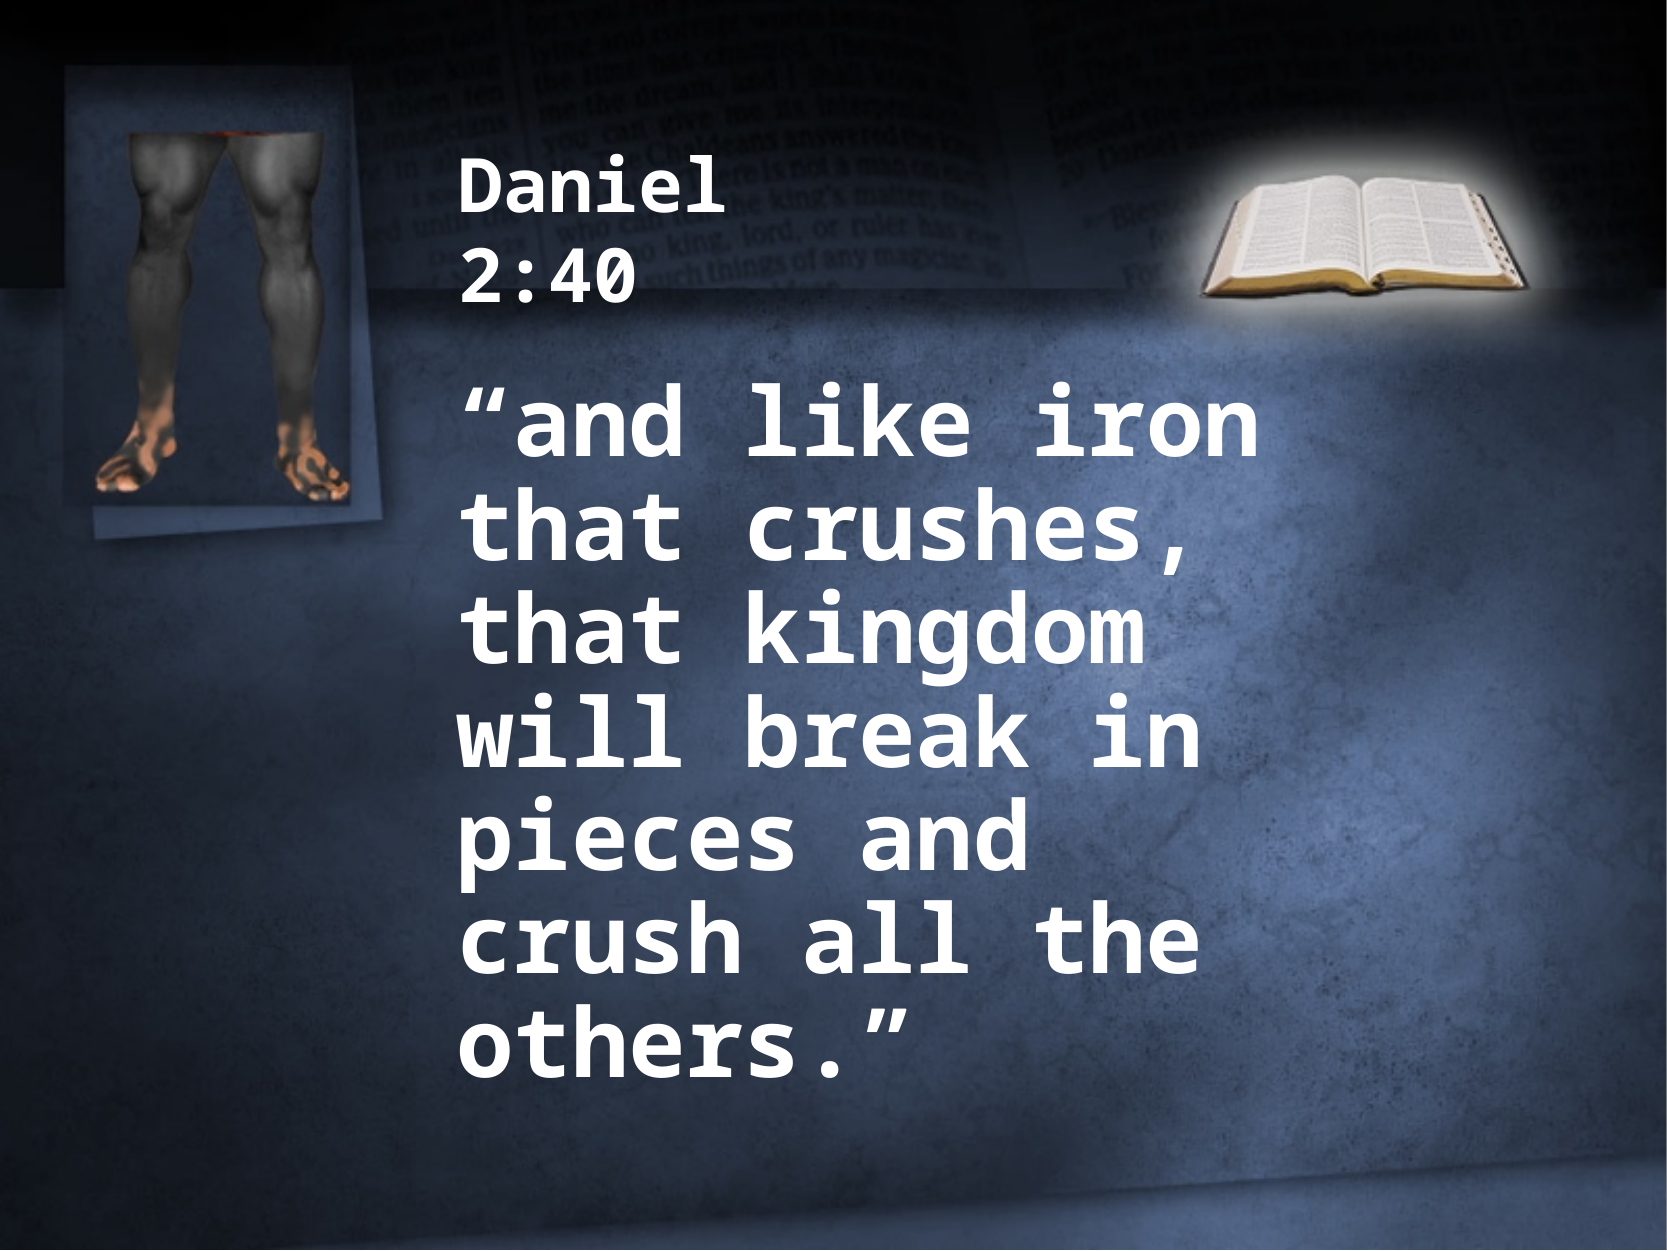

Daniel 2:40
“and like iron that crushes, that kingdom will break in pieces and crush all the others.”